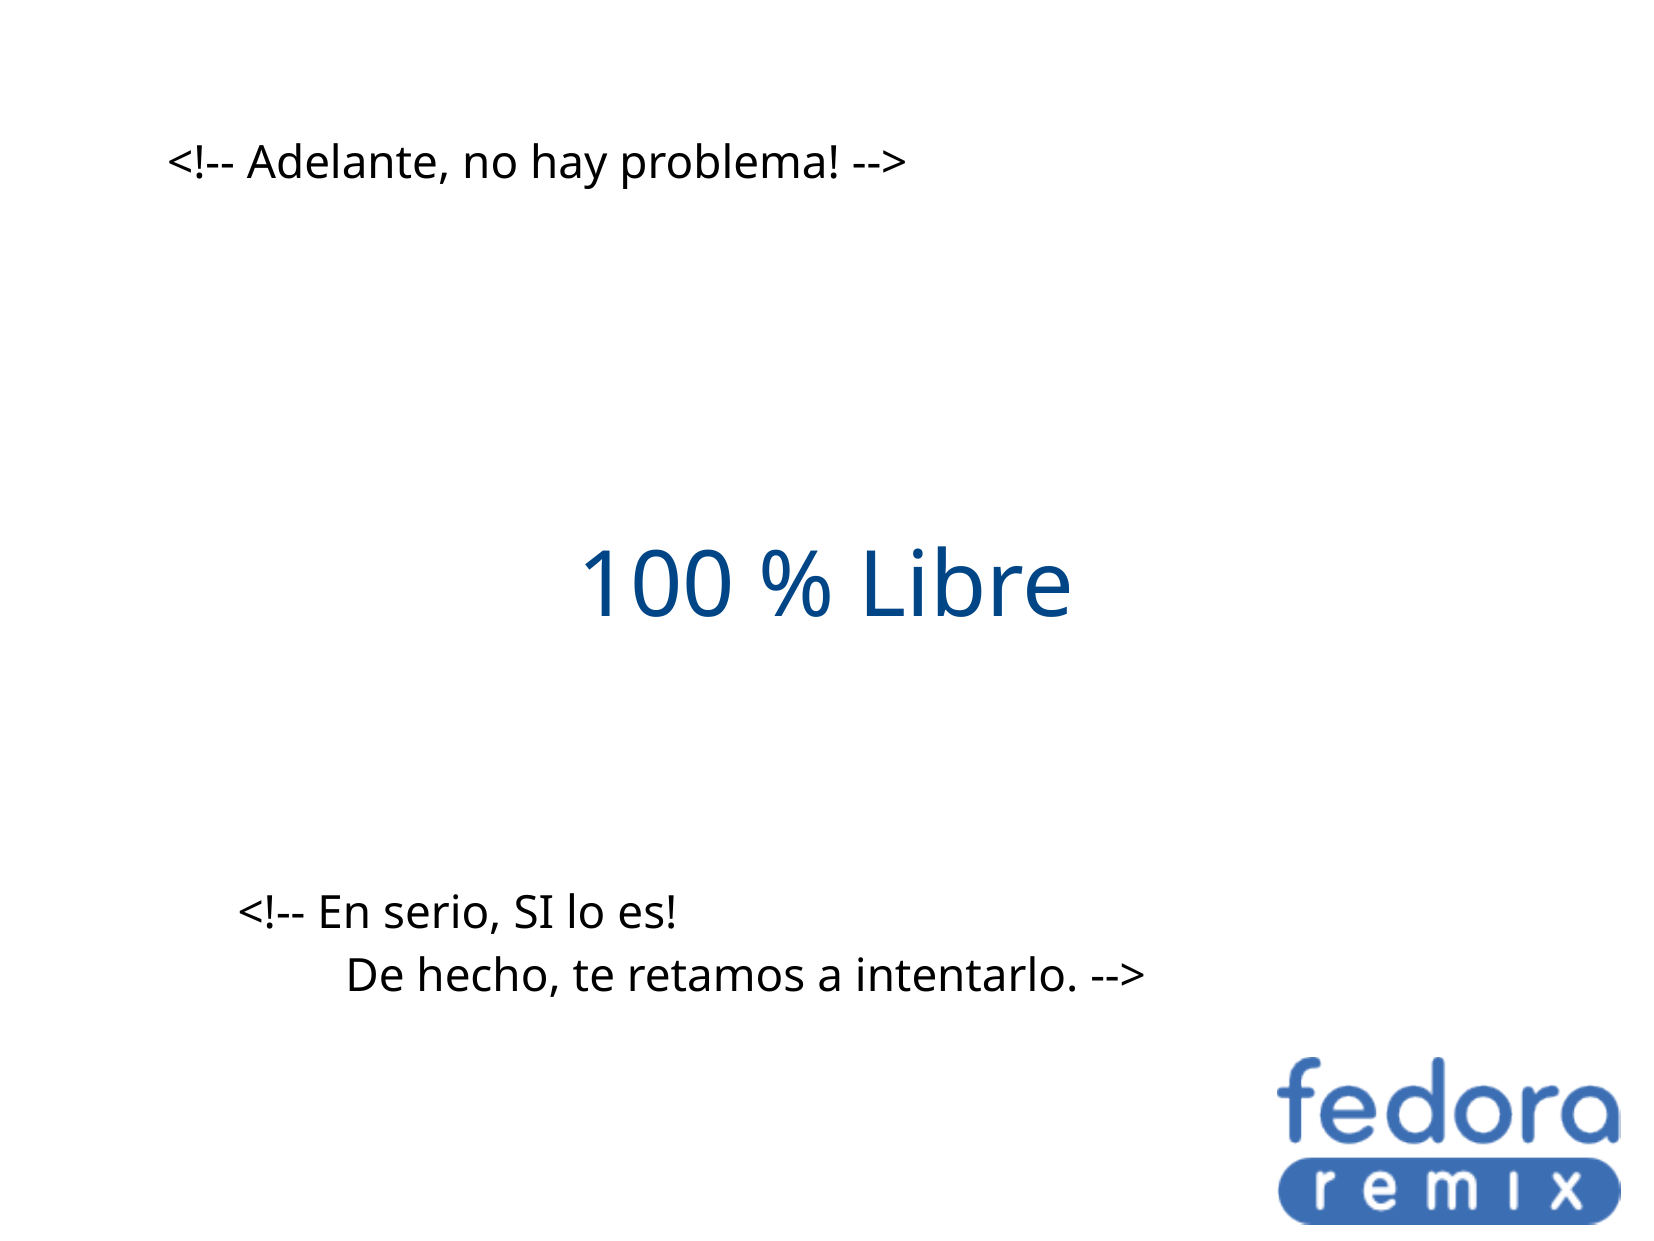

<!-- Adelante, no hay problema! -->
# 100 % Libre
<!-- En serio, SI lo es!
 De hecho, te retamos a intentarlo. -->